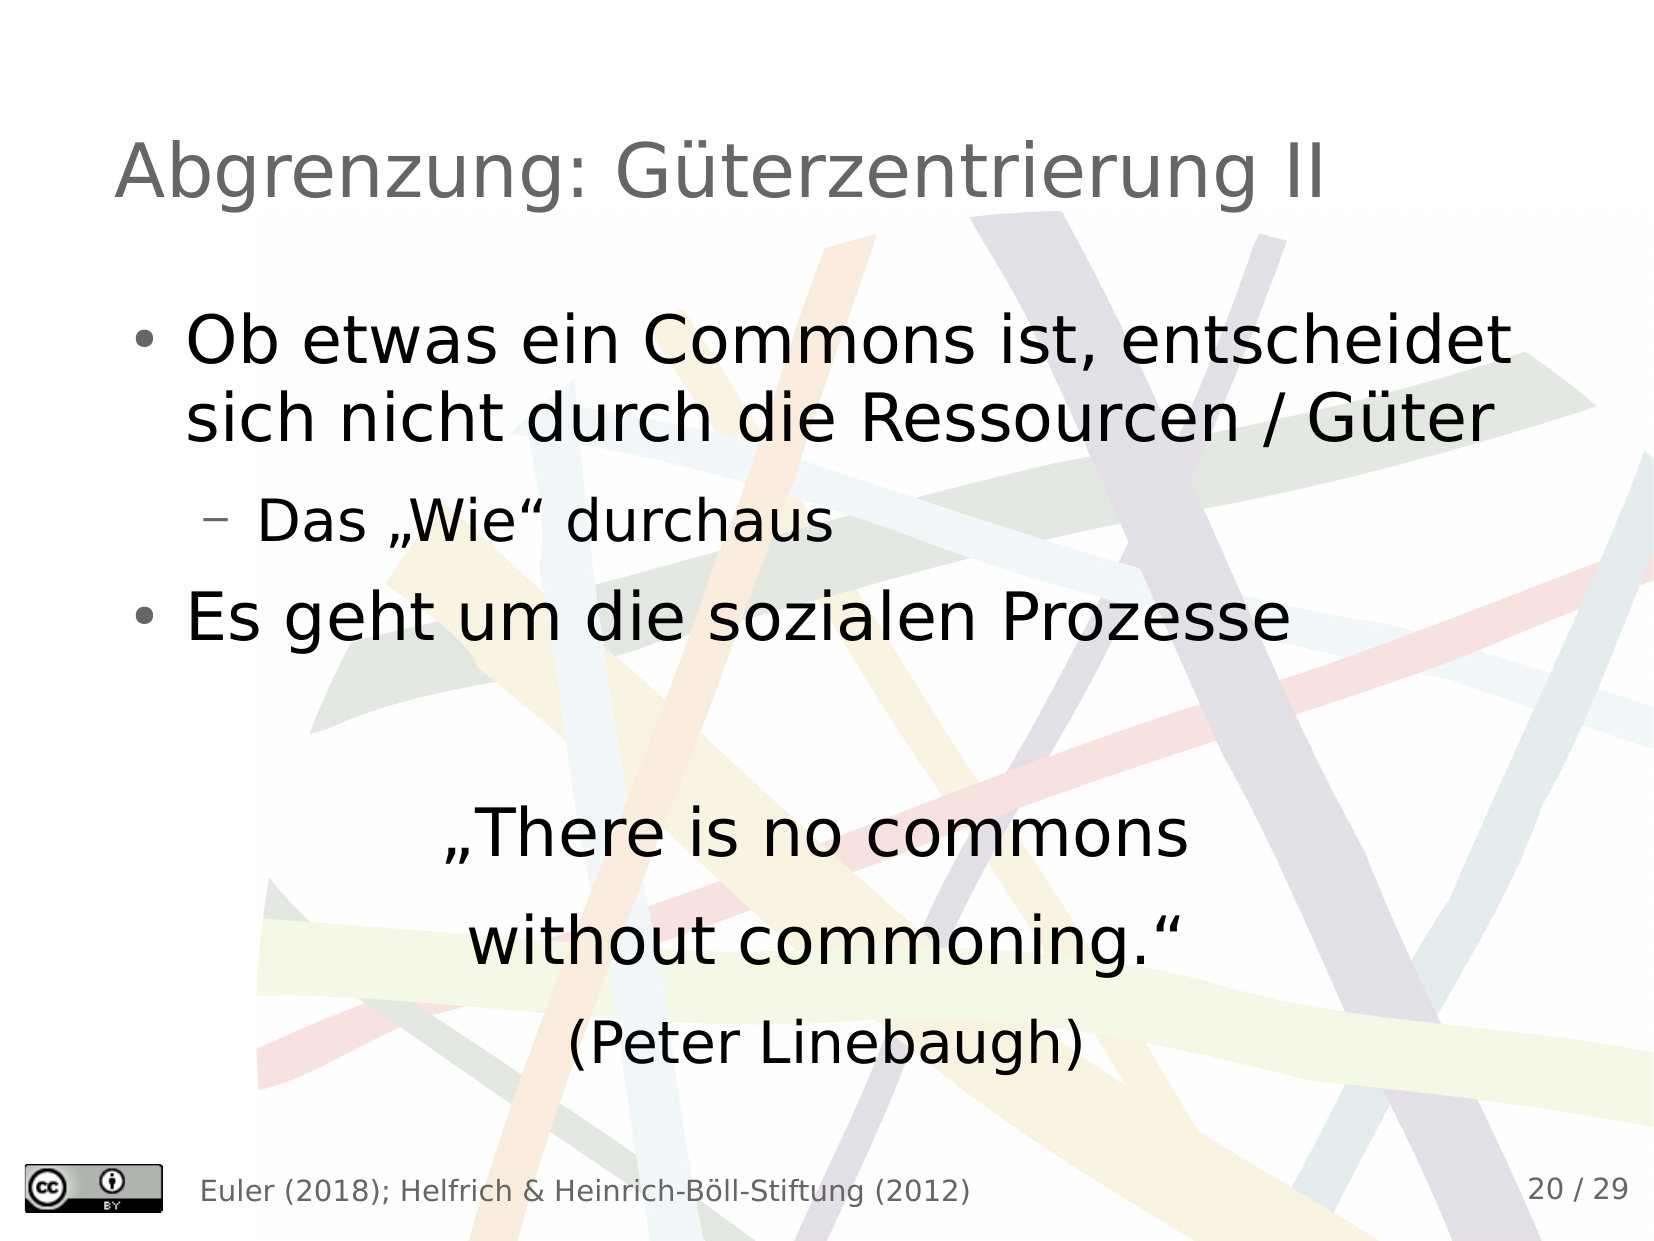

# Abgrenzung: Güterzentrierung II
Ob etwas ein Commons ist, entscheidet sich nicht durch die Ressourcen / Güter
Das „Wie“ durchaus
Es geht um die sozialen Prozesse
„There is no commons
without commoning.“
(Peter Linebaugh)
Euler (2018); Helfrich & Heinrich-Böll-Stiftung (2012)
20